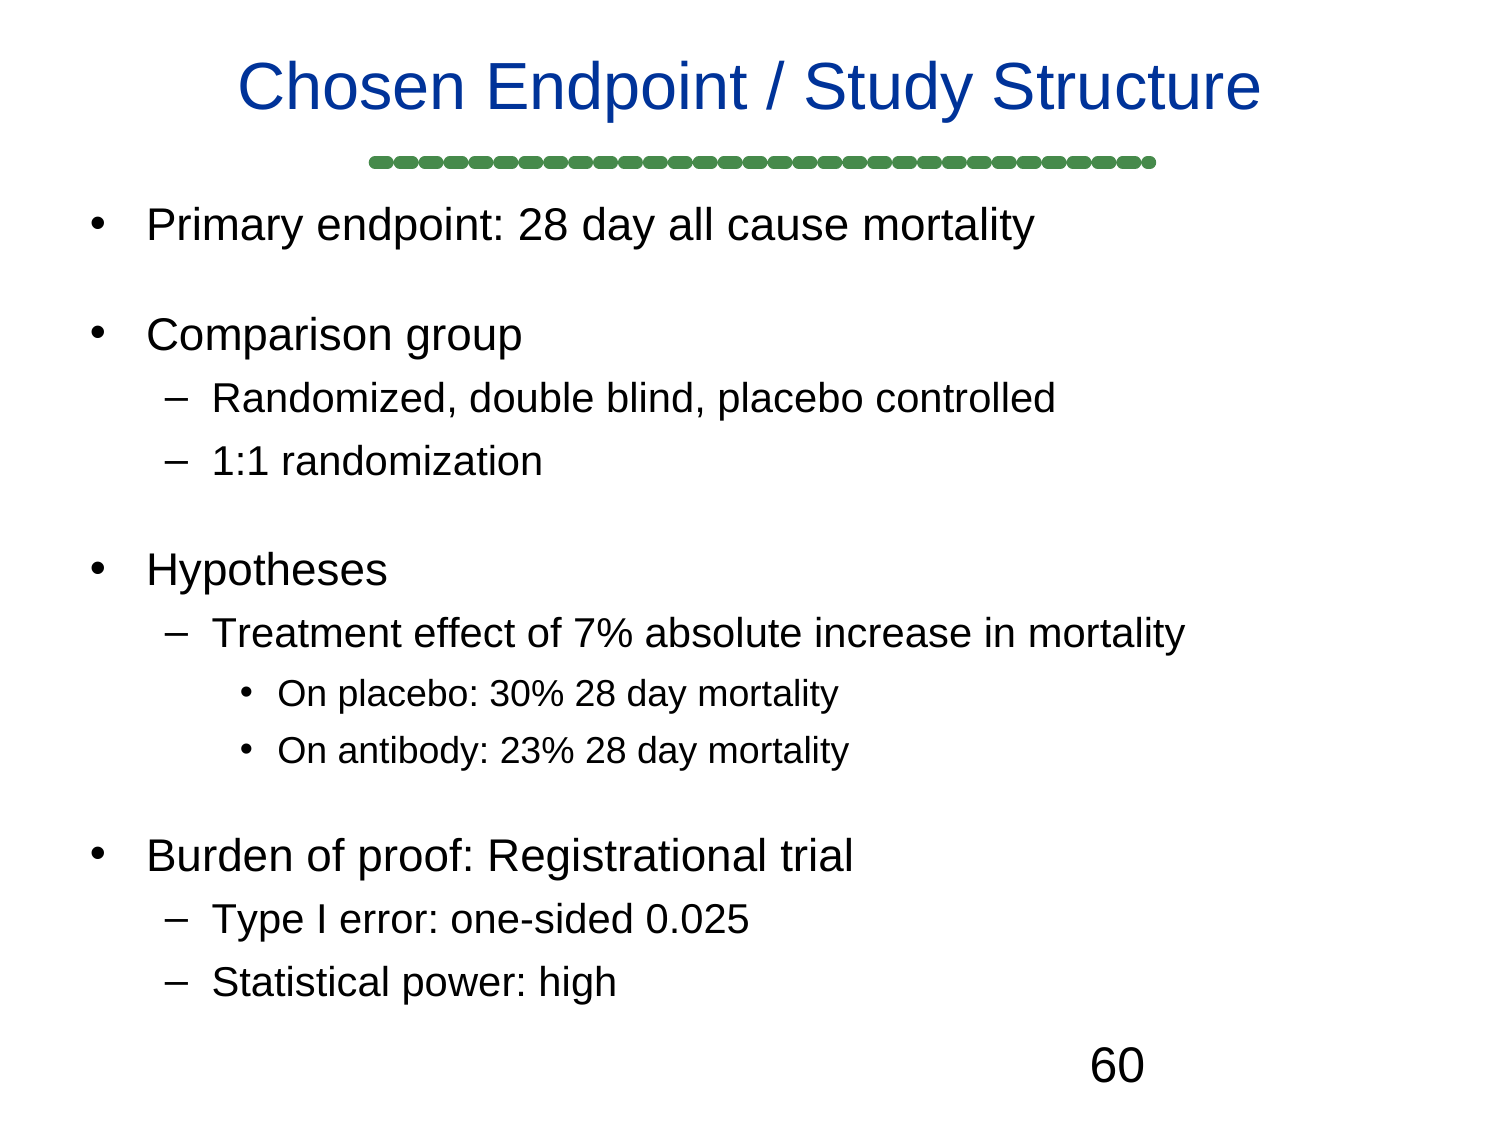

# Chosen Endpoint / Study Structure
Primary endpoint: 28 day all cause mortality
Comparison group
Randomized, double blind, placebo controlled
1:1 randomization
Hypotheses
Treatment effect of 7% absolute increase in mortality
On placebo: 30% 28 day mortality
On antibody: 23% 28 day mortality
Burden of proof: Registrational trial
Type I error: one-sided 0.025
Statistical power: high
60